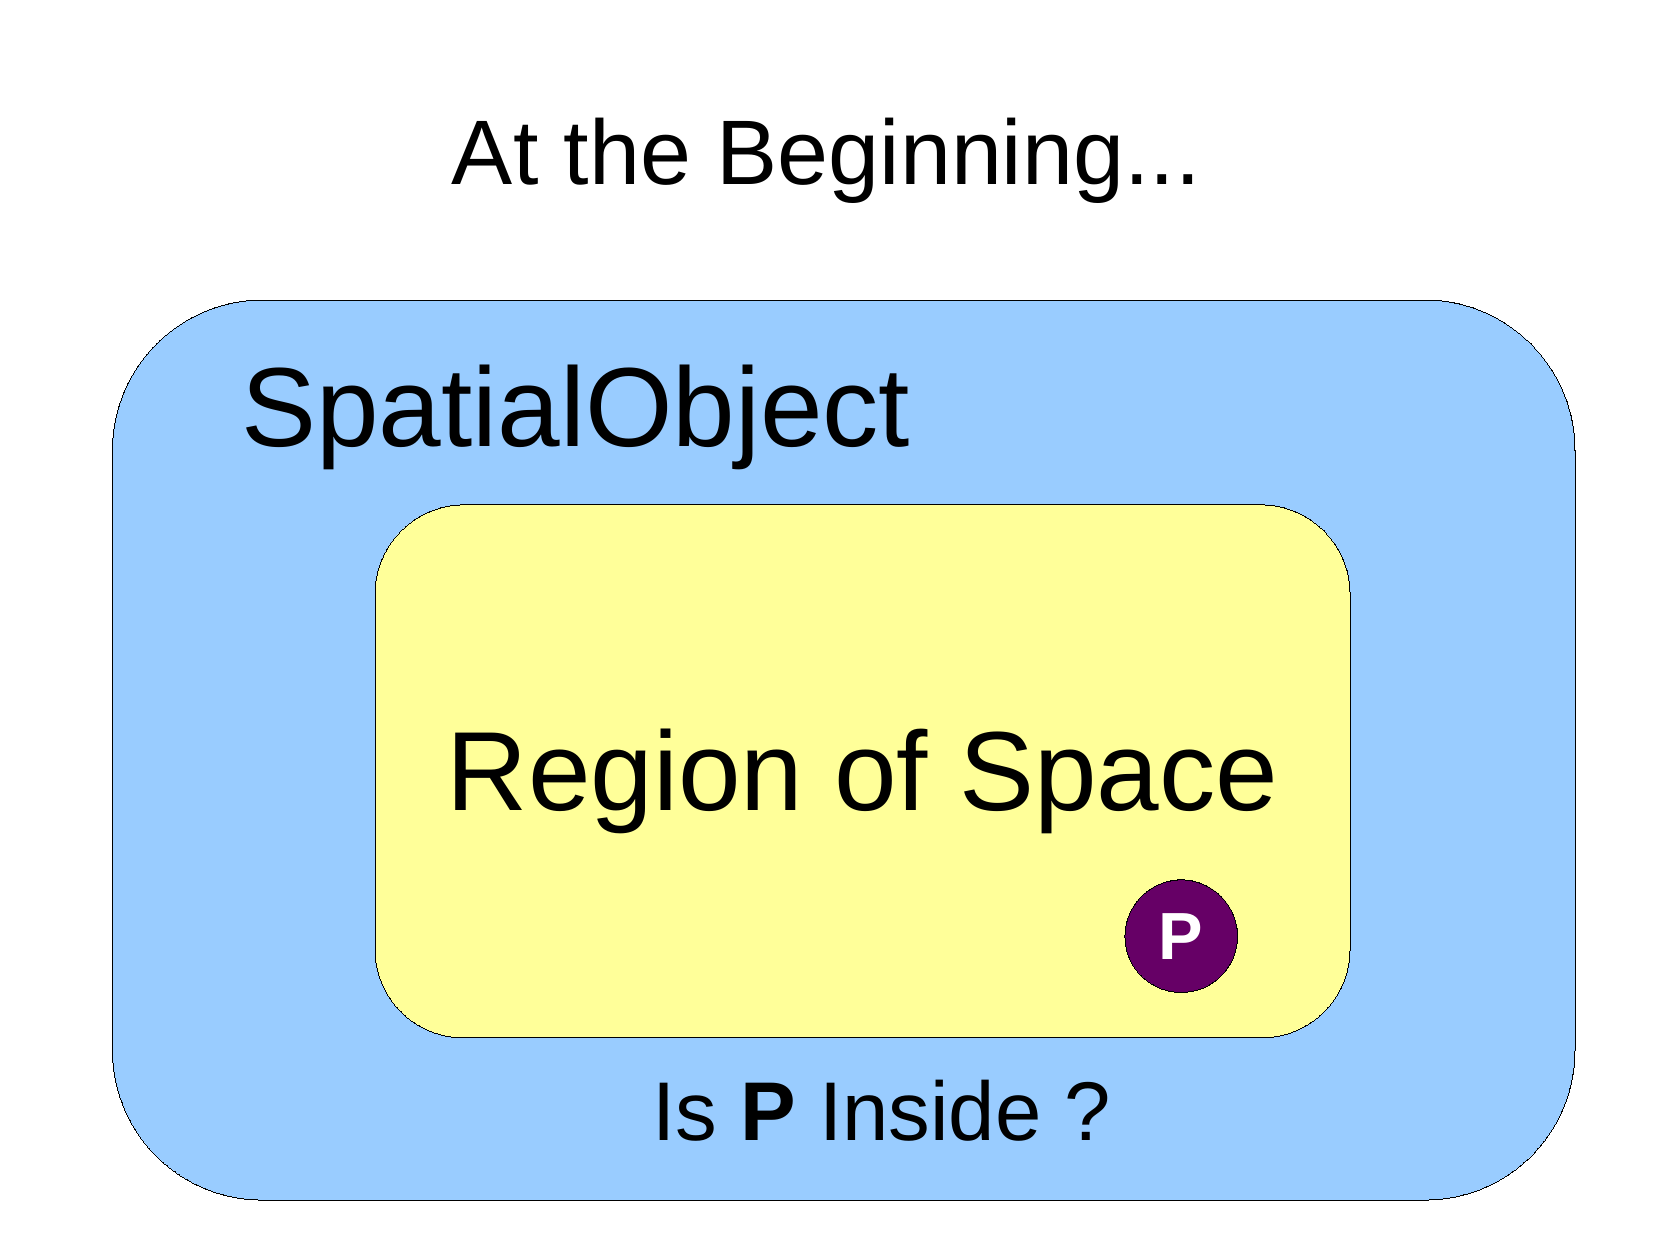

# At the Beginning...
SpatialObject
Region of Space
P
Is P Inside ?